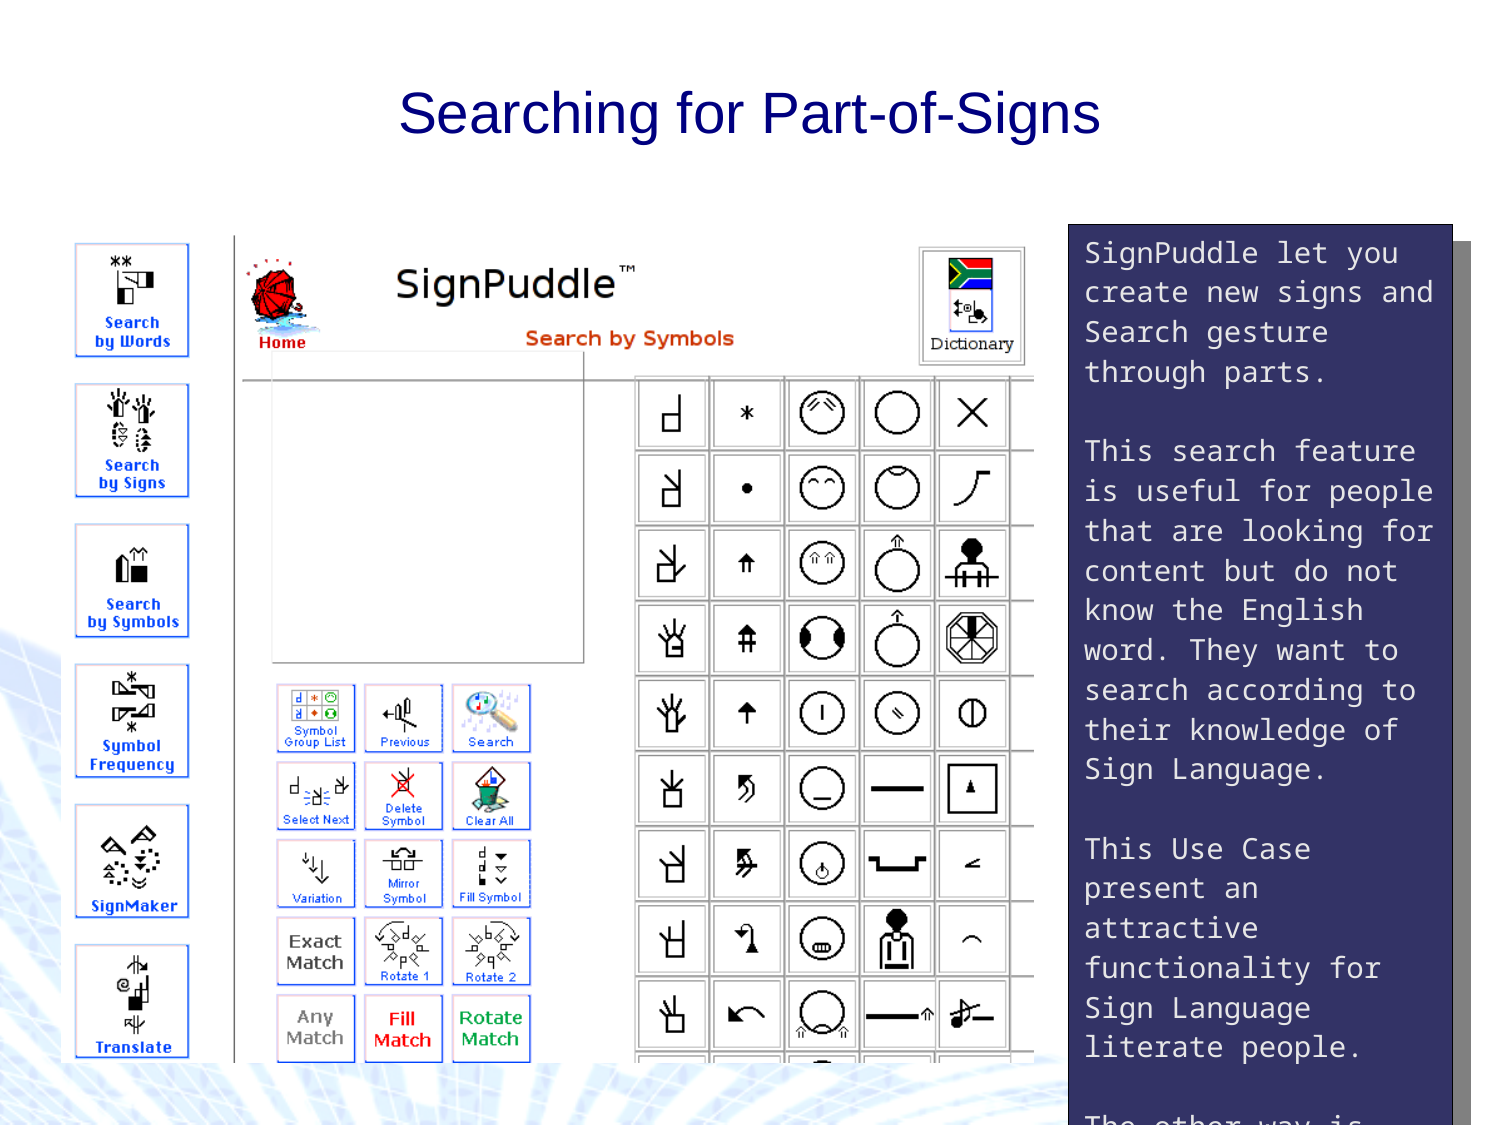

# Searching for Part-of-Signs
SignPuddle let you create new signs and Search gesture through parts.
This search feature is useful for people that are looking for content but do not know the English word. They want to search according to their knowledge of Sign Language.
This Use Case present an attractive functionality for Sign Language literate people.
The other way is through video annotation.